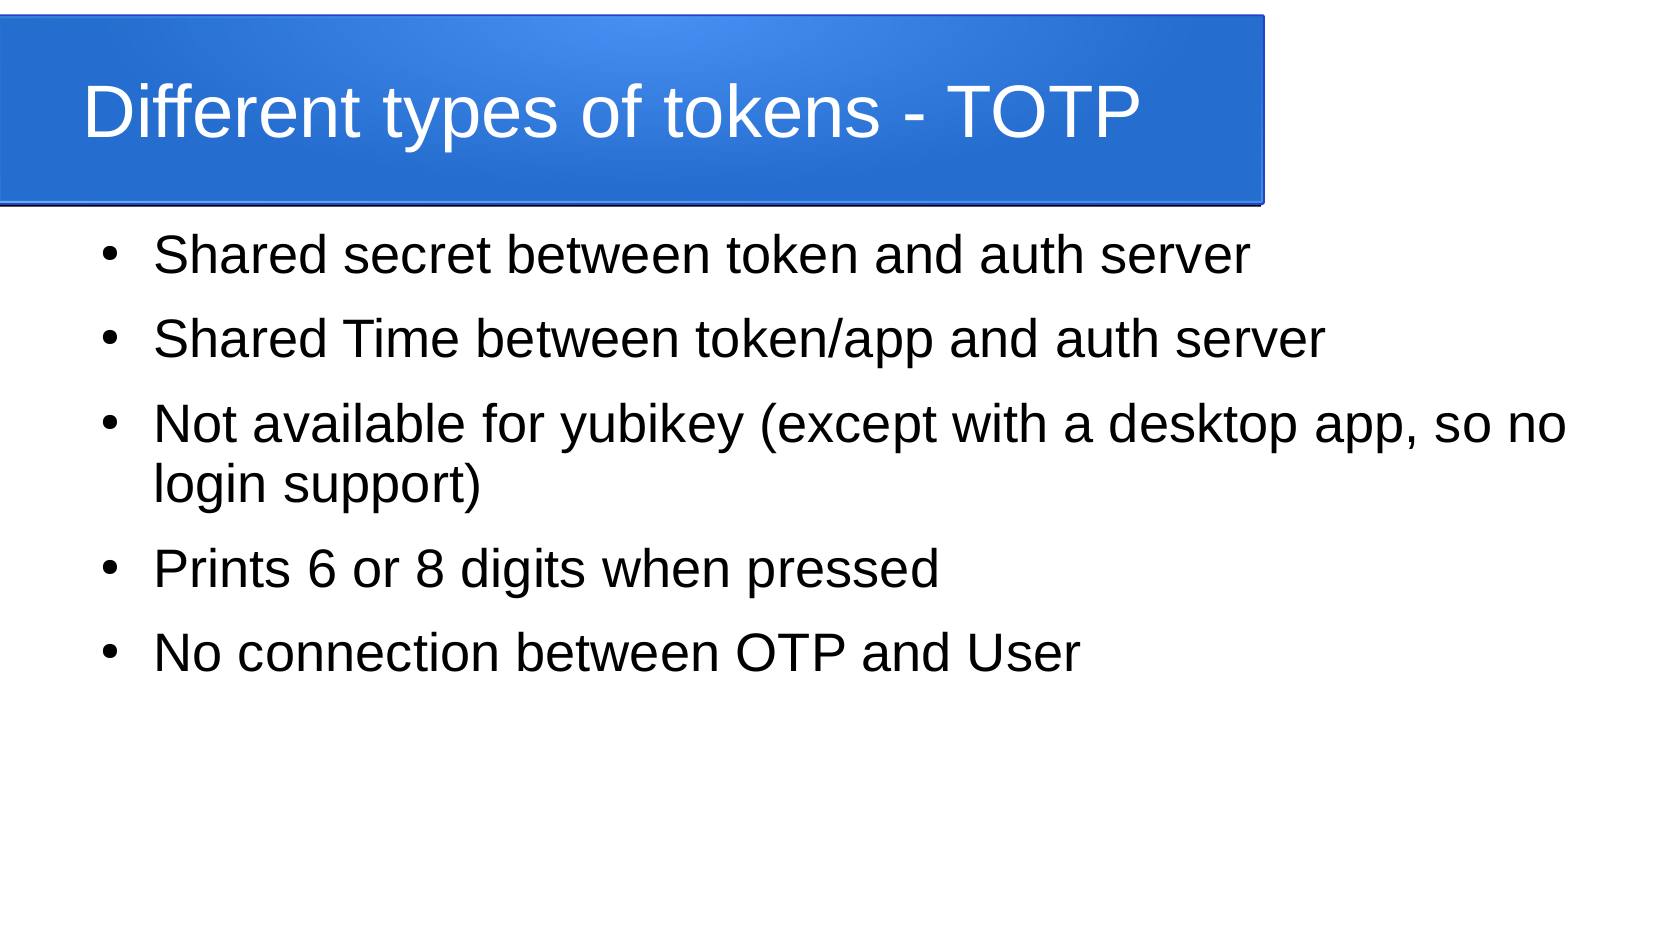

# Different types of tokens - TOTP
Shared secret between token and auth server
Shared Time between token/app and auth server
Not available for yubikey (except with a desktop app, so no login support)
Prints 6 or 8 digits when pressed
No connection between OTP and User